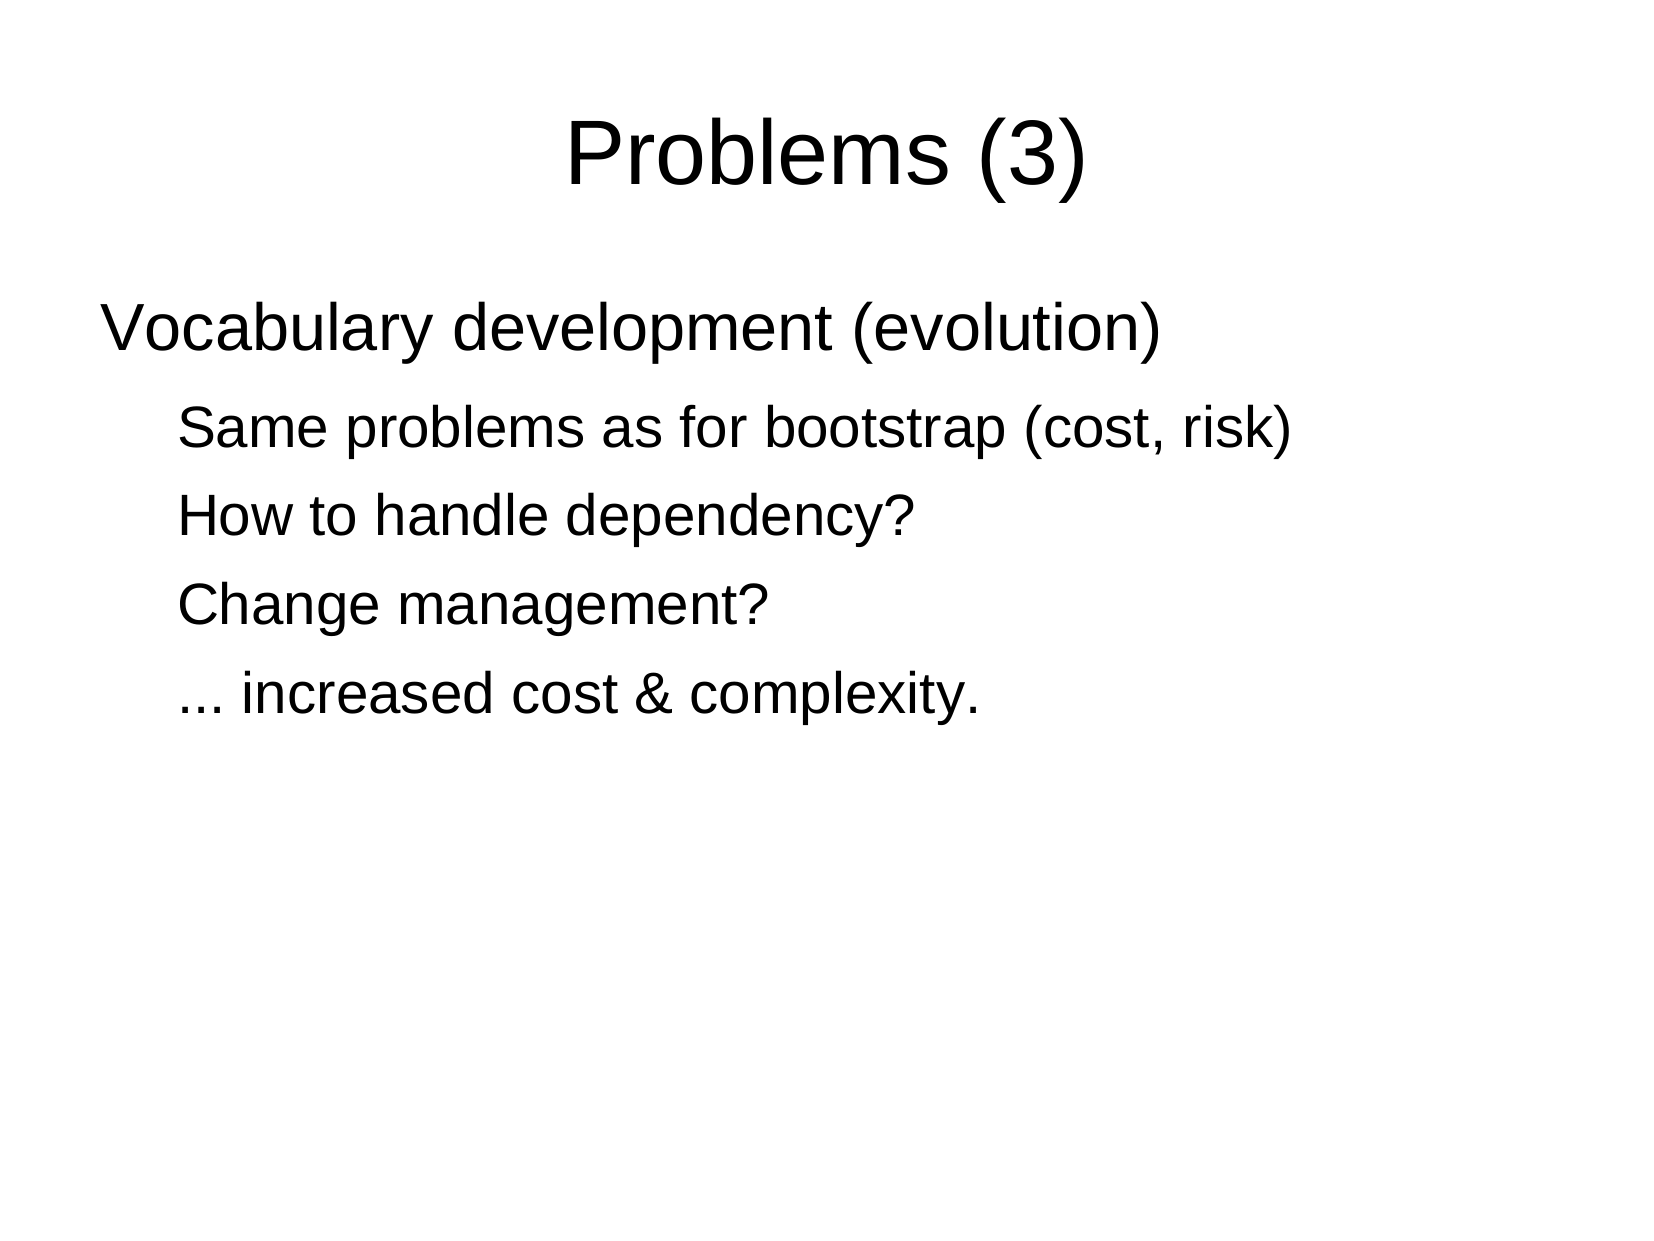

# Problems (3)
Vocabulary development (evolution)
Same problems as for bootstrap (cost, risk)
How to handle dependency?
Change management?
... increased cost & complexity.